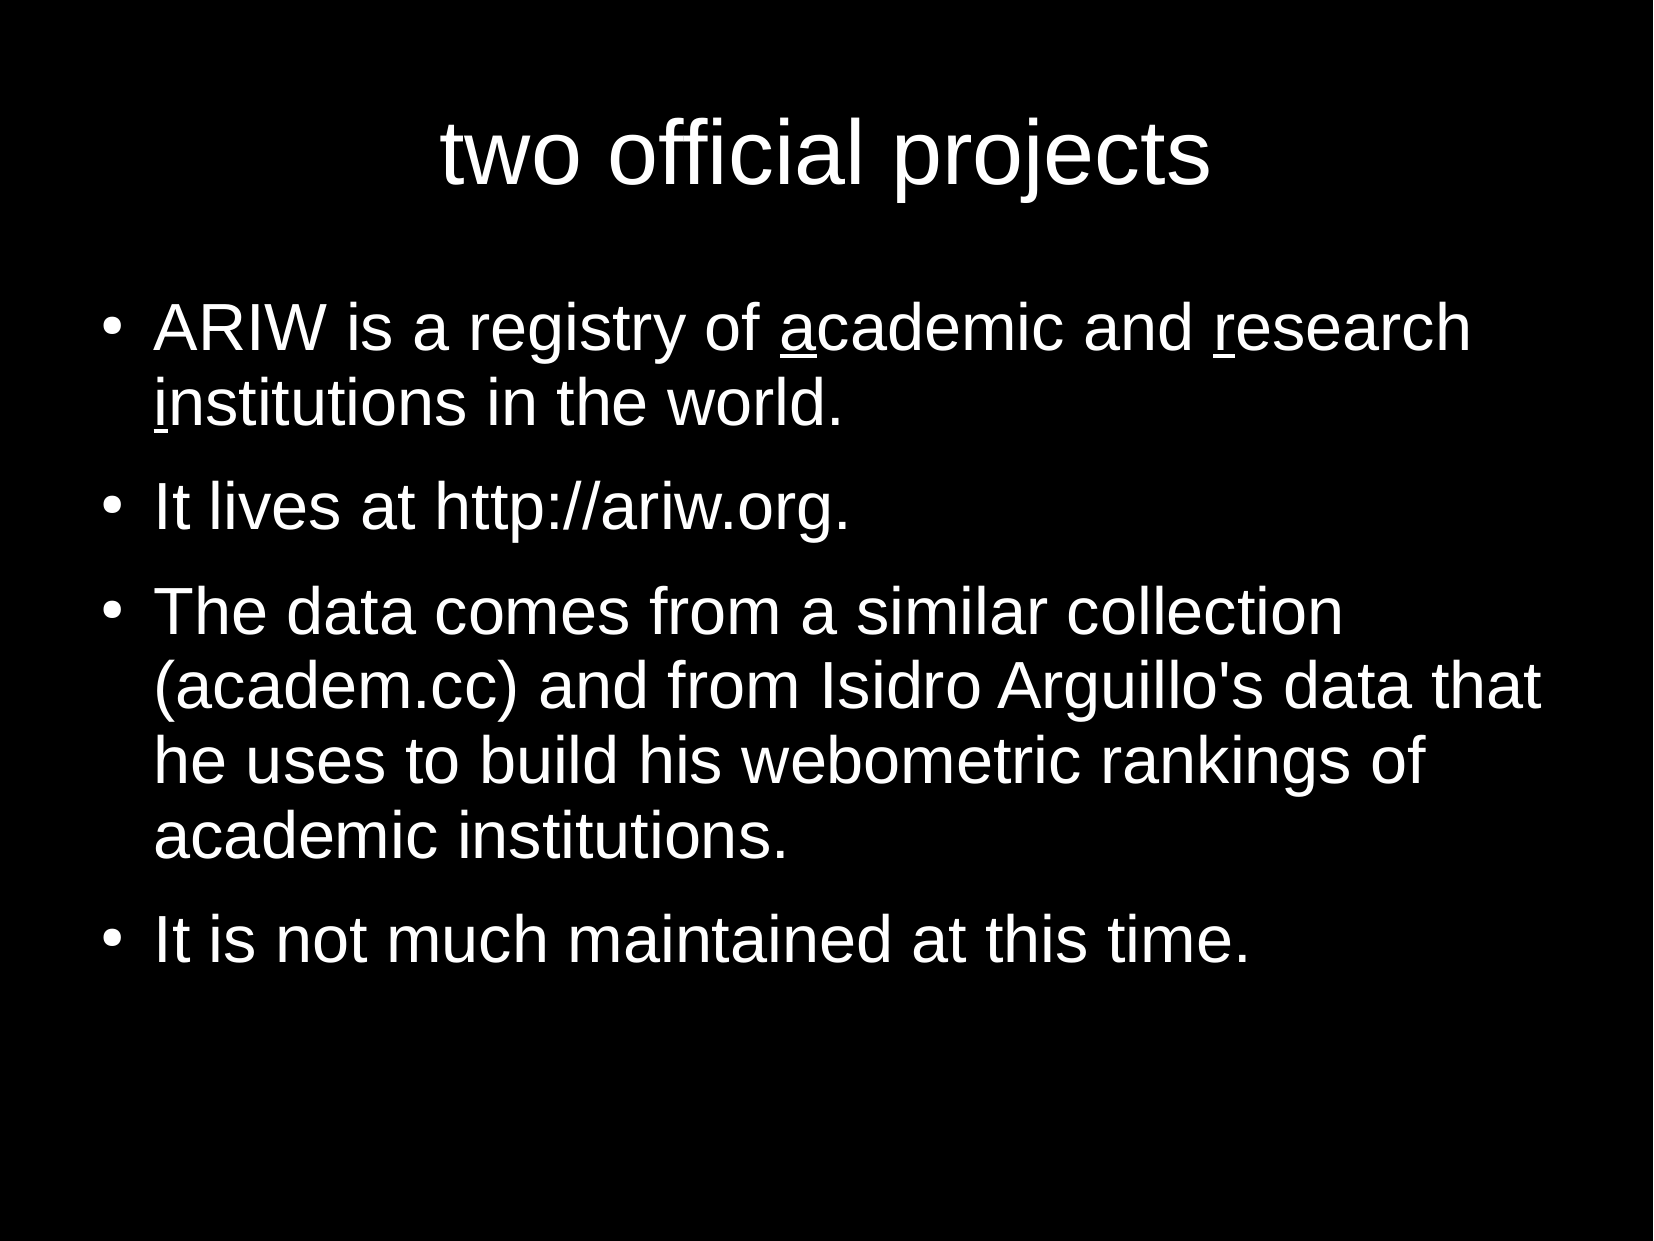

# two official projects
ARIW is a registry of academic and research institutions in the world.
It lives at http://ariw.org.
The data comes from a similar collection (academ.cc) and from Isidro Arguillo's data that he uses to build his webometric rankings of academic institutions.
It is not much maintained at this time.